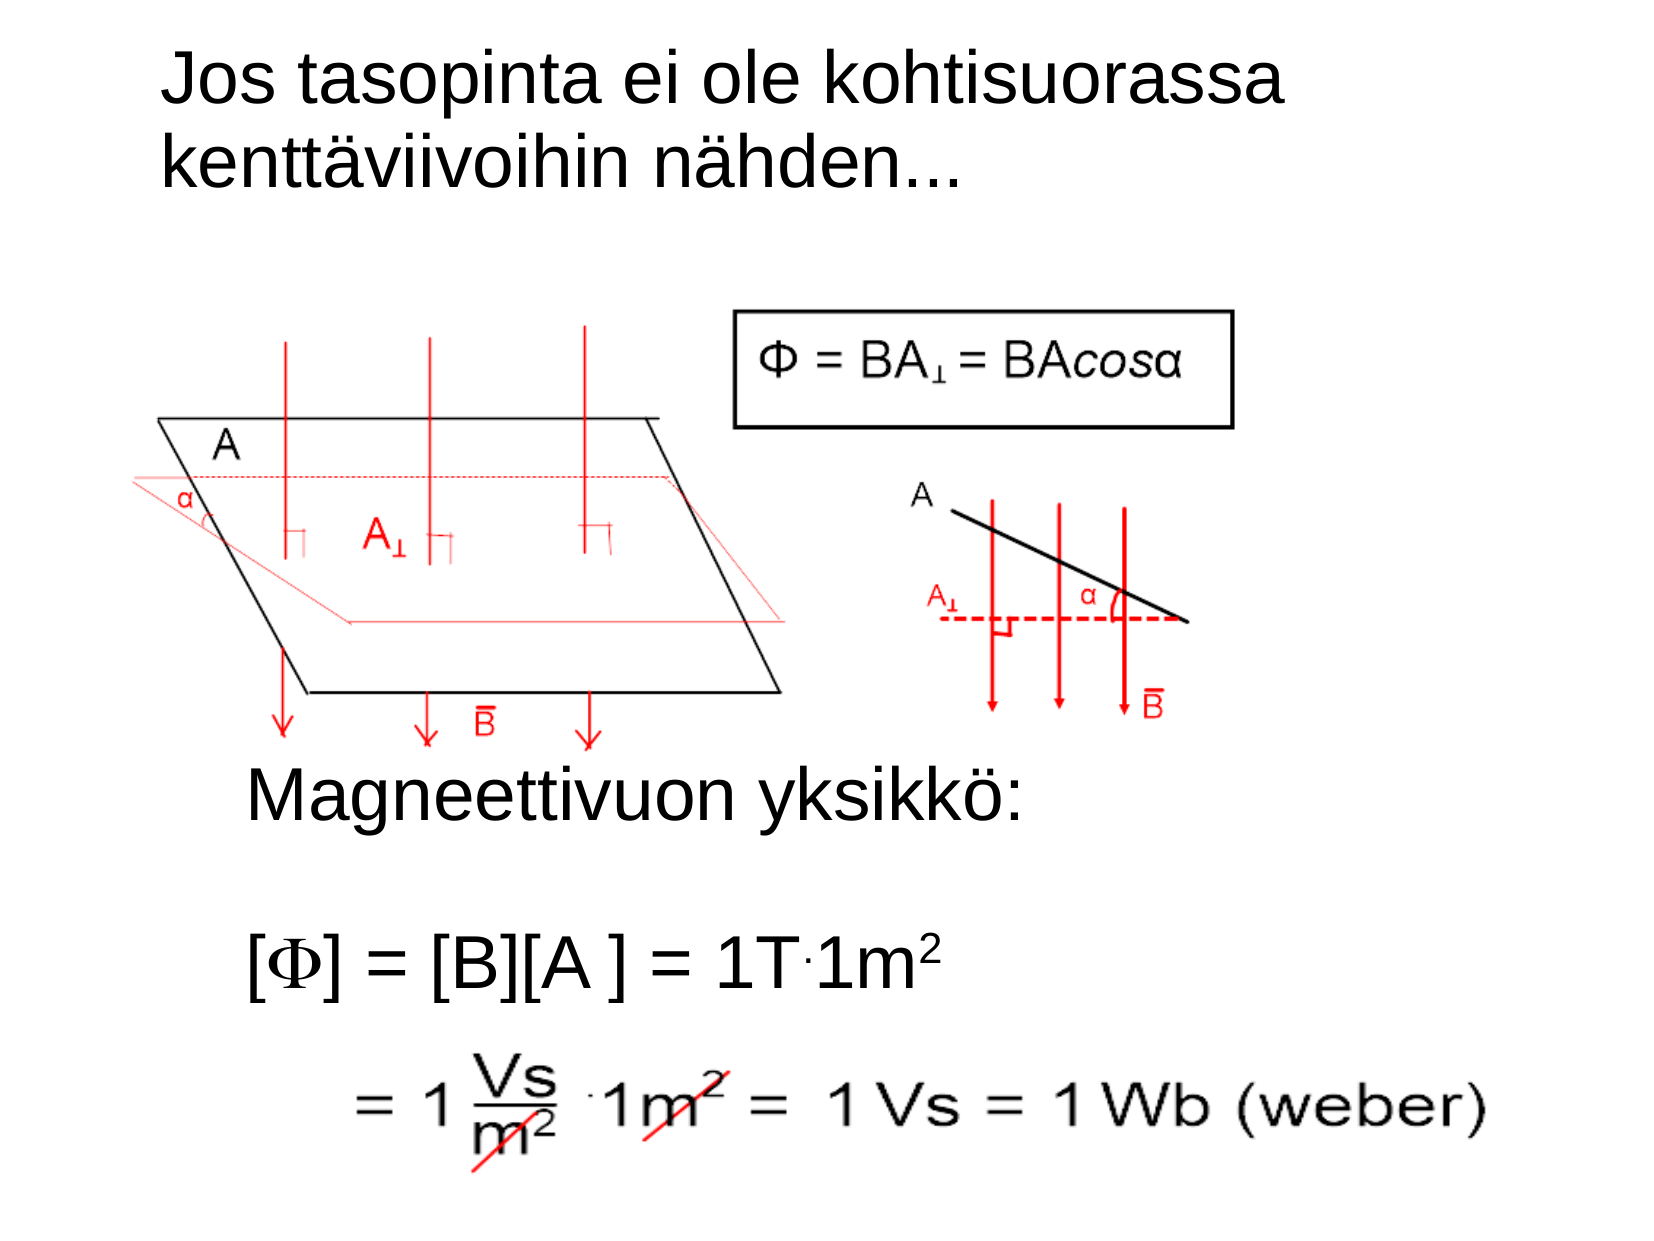

Jos tasopinta ei ole kohtisuorassa kenttäviivoihin nähden...
Magneettivuon yksikkö:
[F] = [B][A ] = 1T.1m2